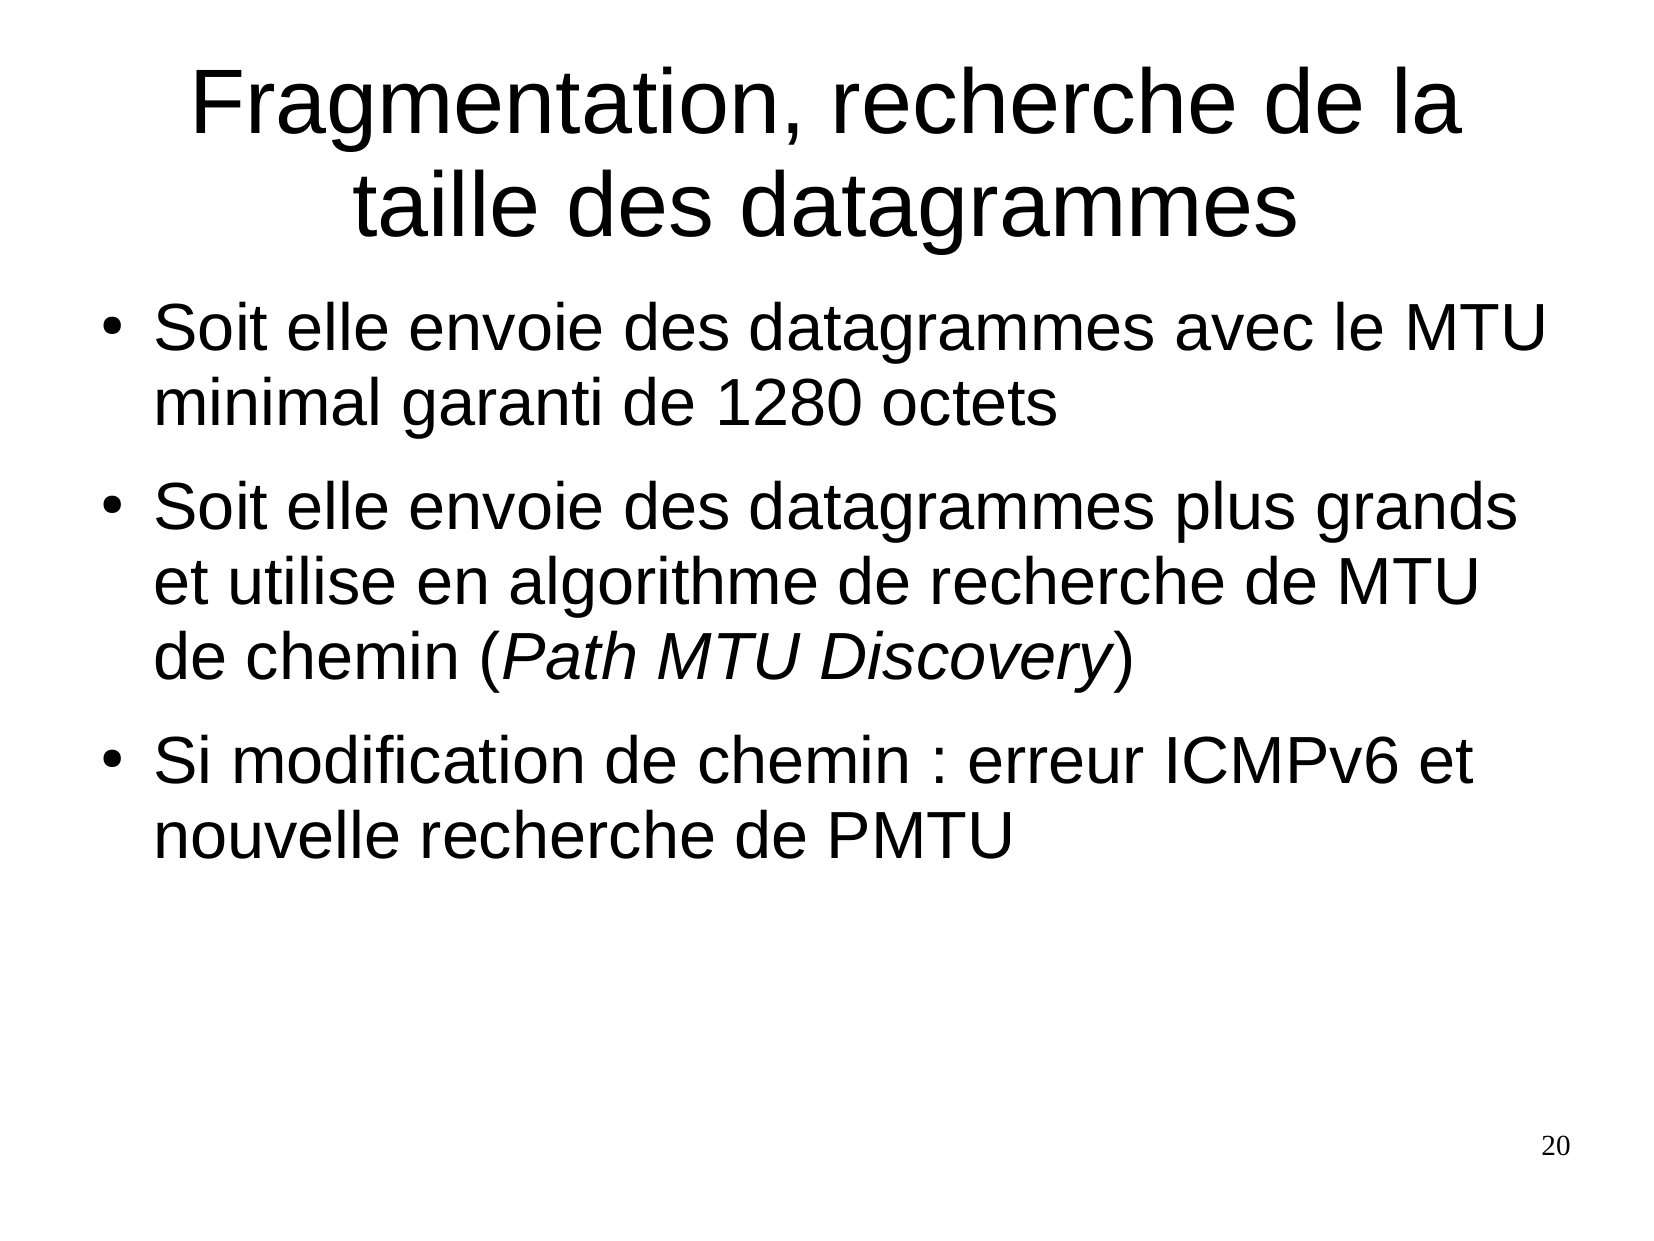

# Fragmentation, recherche de la taille des datagrammes
Soit elle envoie des datagrammes avec le MTU minimal garanti de 1280 octets
Soit elle envoie des datagrammes plus grands et utilise en algorithme de recherche de MTU de chemin (Path MTU Discovery)
Si modification de chemin : erreur ICMPv6 et nouvelle recherche de PMTU
20